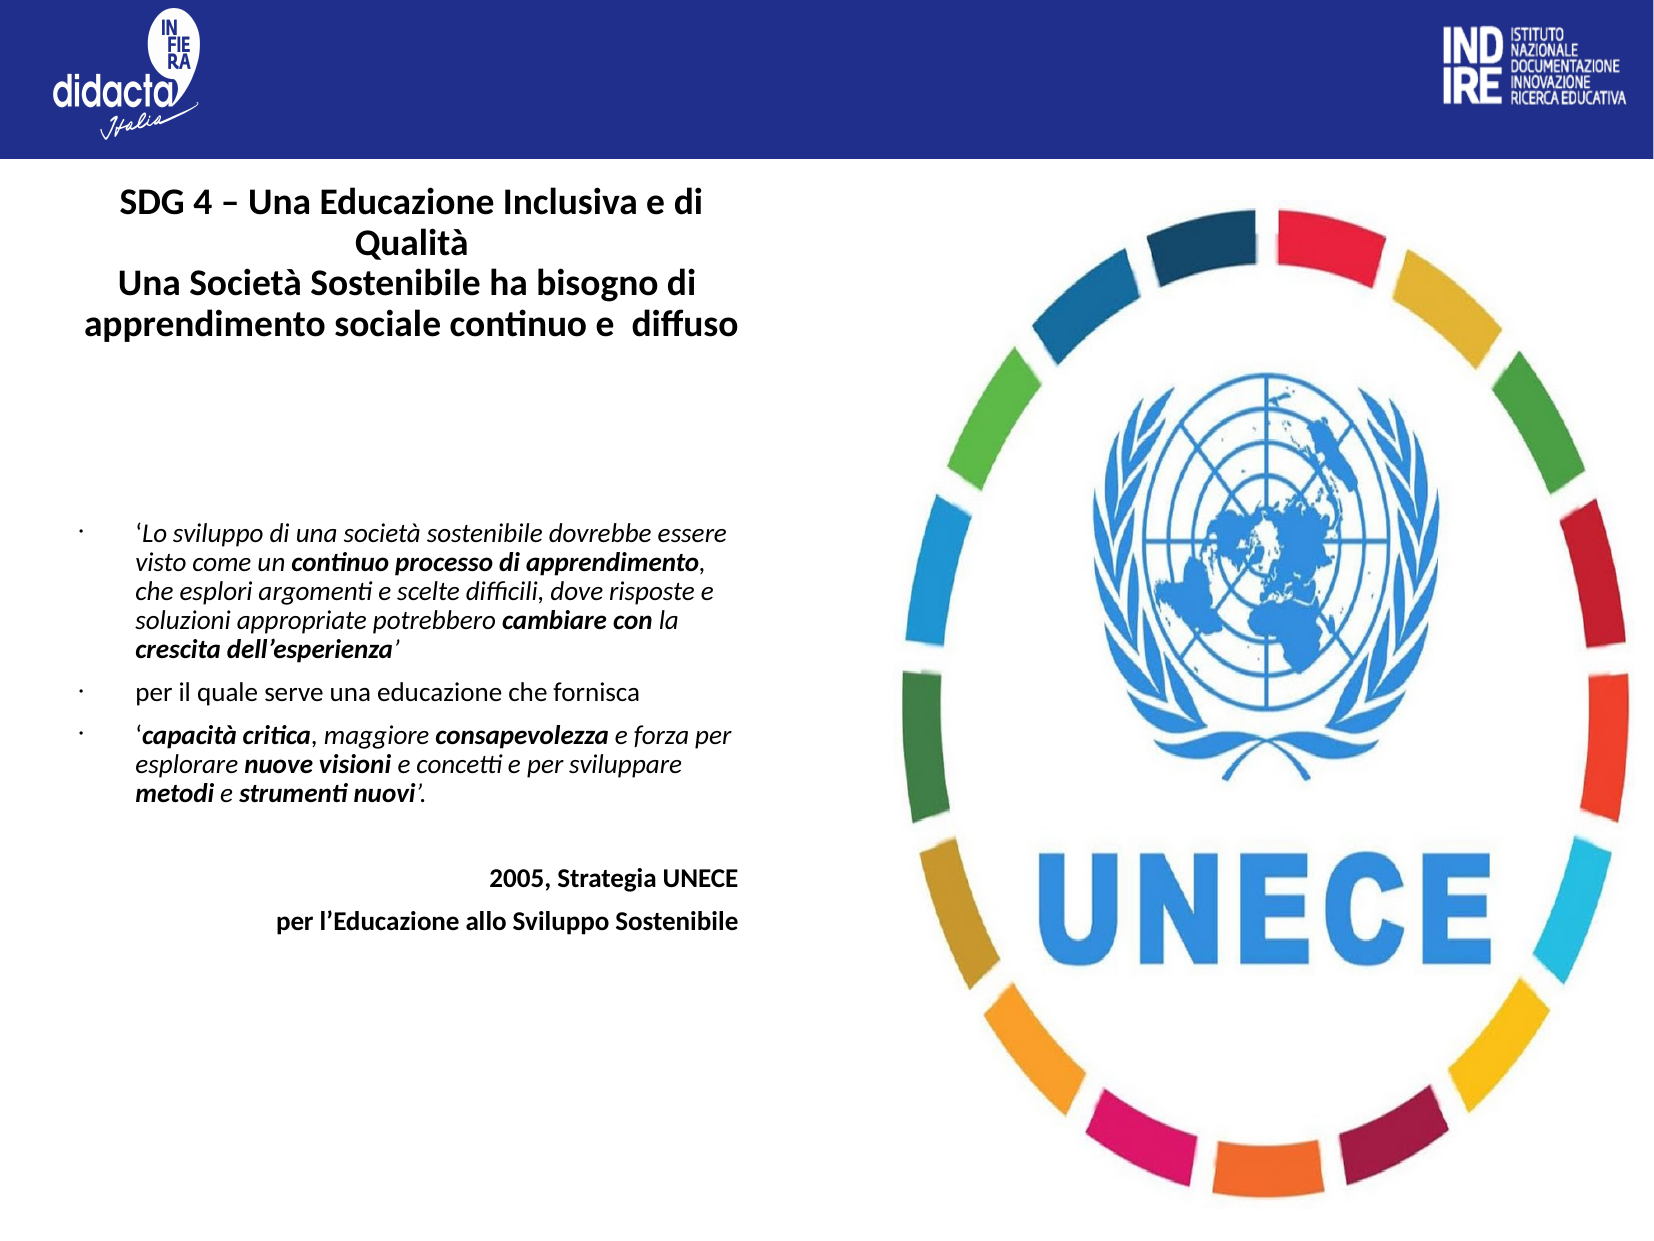

# SDG 4 – Una Educazione Inclusiva e di Qualità Una Società Sostenibile ha bisogno di apprendimento sociale continuo e diffuso
‘Lo sviluppo di una società sostenibile dovrebbe essere visto come un continuo processo di apprendimento, che esplori argomenti e scelte difficili, dove risposte e soluzioni appropriate potrebbero cambiare con la crescita dell’esperienza’
per il quale serve una educazione che fornisca
‘capacità critica, maggiore consapevolezza e forza per esplorare nuove visioni e concetti e per sviluppare metodi e strumenti nuovi’.
2005, Strategia UNECE
per l’Educazione allo Sviluppo Sostenibile